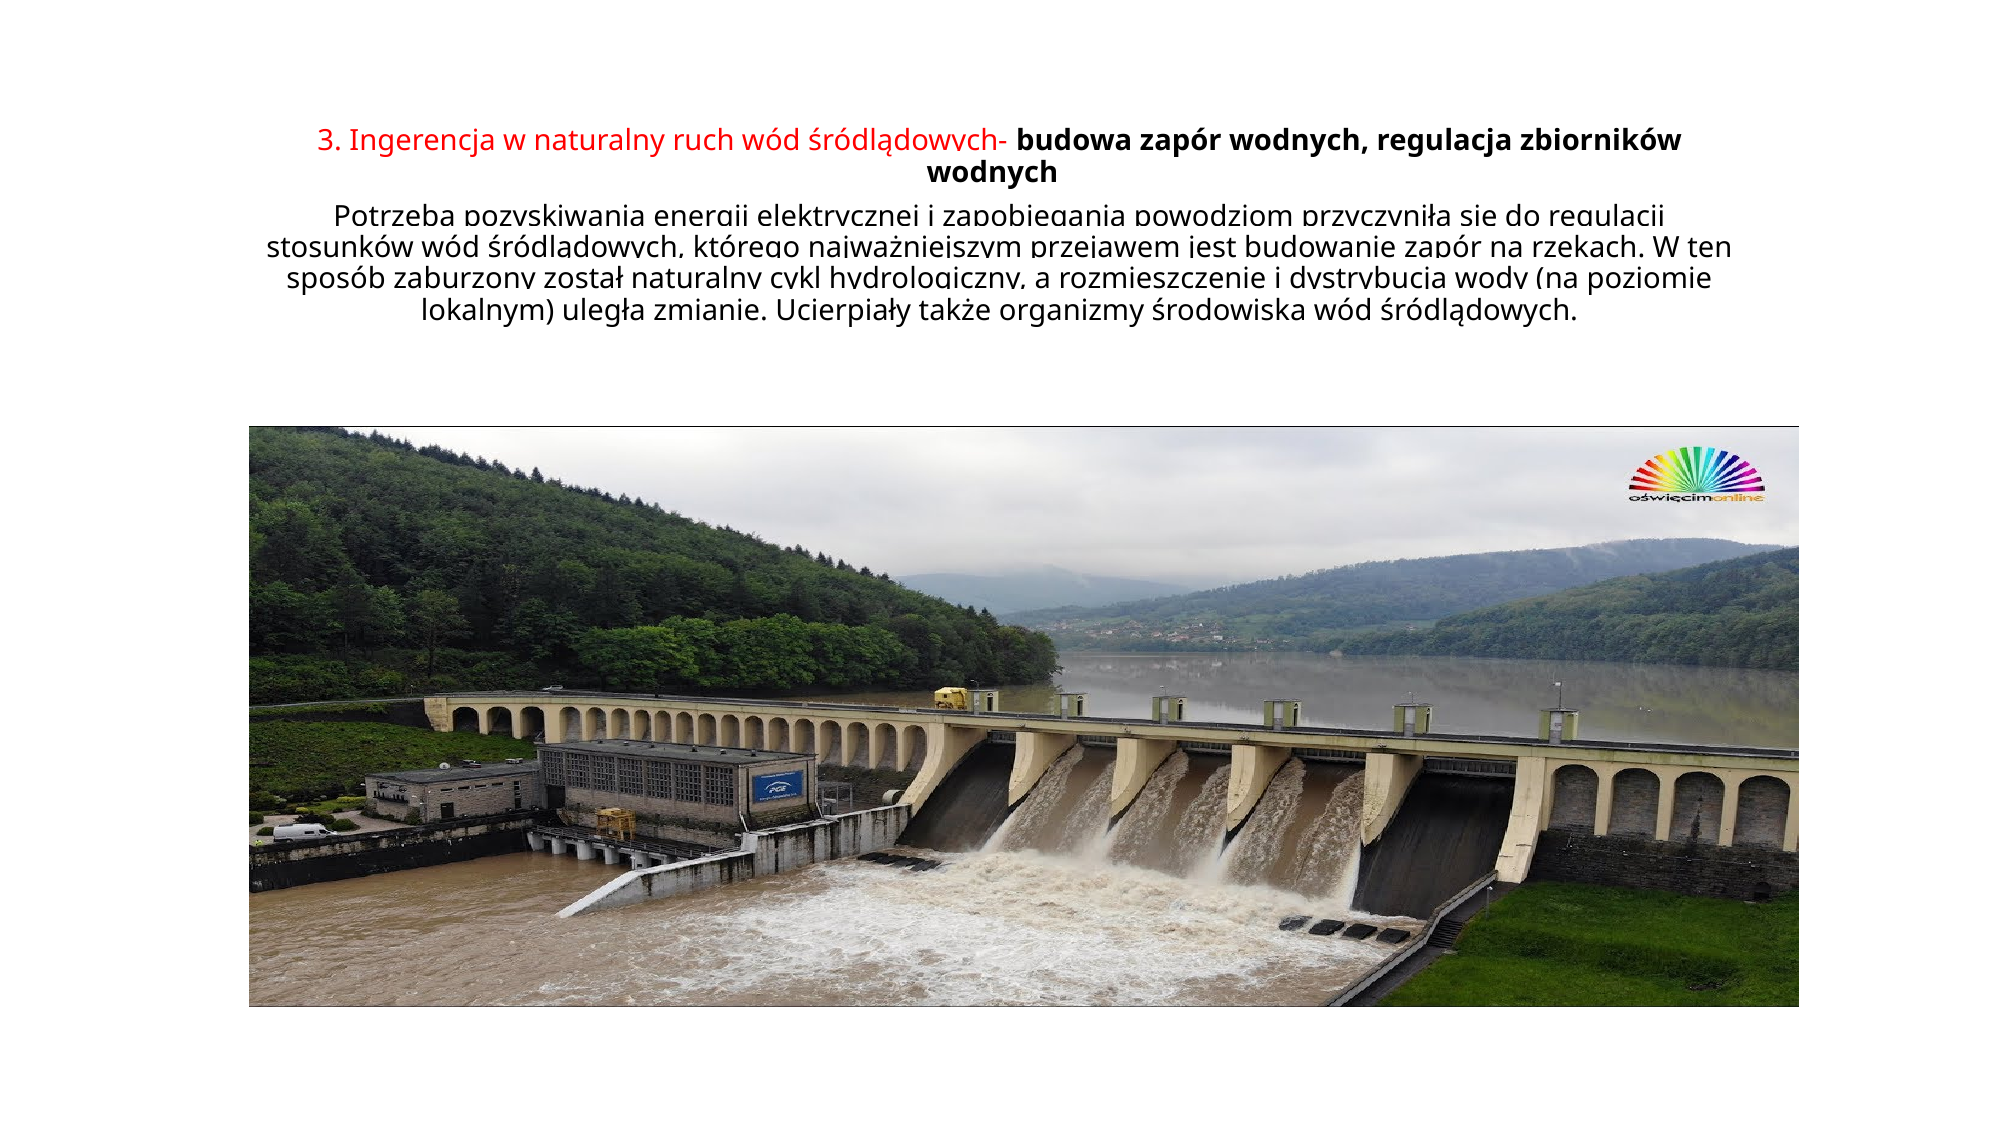

# 3. Ingerencja w naturalny ruch wód śródlądowych- budowa zapór wodnych, regulacja zbiorników wodnych
Potrzeba pozyskiwania energii elektrycznej i zapobiegania powodziom przyczyniła się do regulacji stosunków wód śródlądowych, którego najważniejszym przejawem jest budowanie zapór na rzekach. W ten sposób zaburzony został naturalny cykl hydrologiczny, a rozmieszczenie i dystrybucja wody (na poziomie lokalnym) uległa zmianie. Ucierpiały także organizmy środowiska wód śródlądowych.